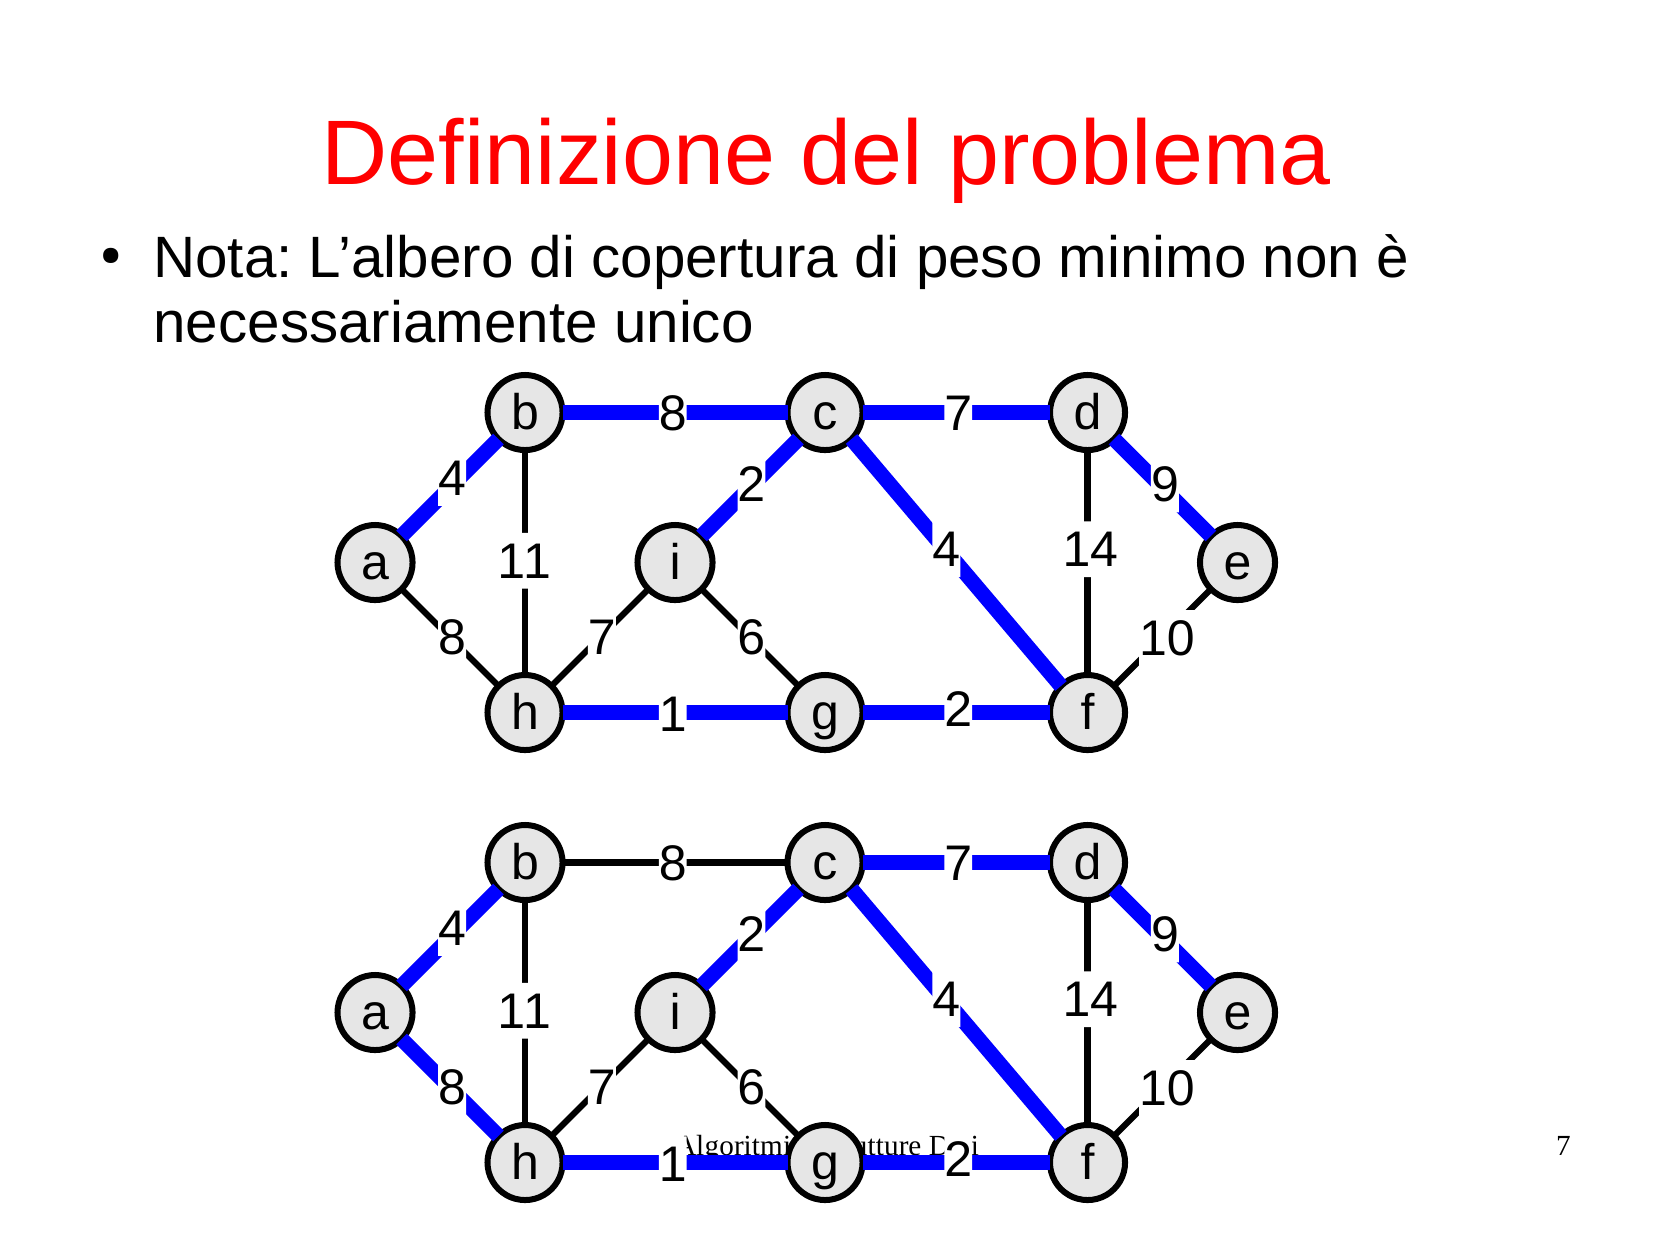

# Definizione del problema
Nota: L’albero di copertura di peso minimo non è necessariamente unico
b
c
d
8
7
4
2
9
4
14
a
i
e
11
8
7
6
10
h
g
f
2
1
b
c
d
8
7
4
2
9
4
14
a
i
e
11
8
7
6
10
h
g
f
Algoritmi e Strutture Dati
7
2
1